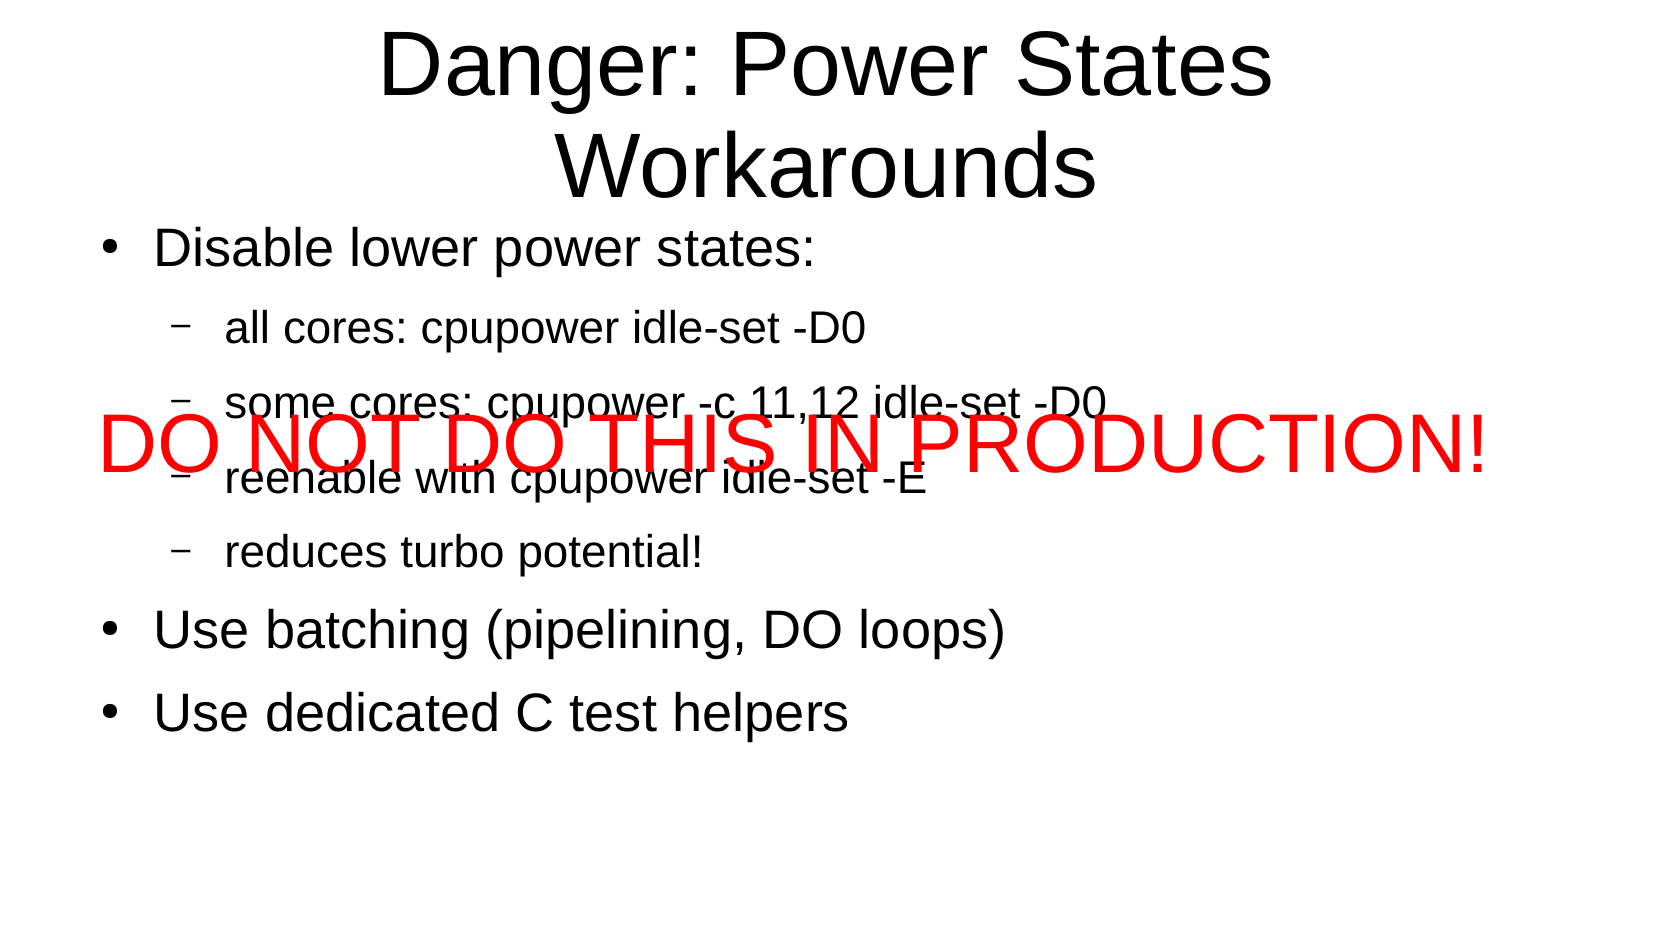

# Danger: Power States Workarounds
Disable lower power states:
all cores: cpupower idle-set -D0
some cores: cpupower -c 11,12 idle-set -D0
reenable with cpupower idle-set -E
reduces turbo potential!
Use batching (pipelining, DO loops)
Use dedicated C test helpers
DO NOT DO THIS IN PRODUCTION!